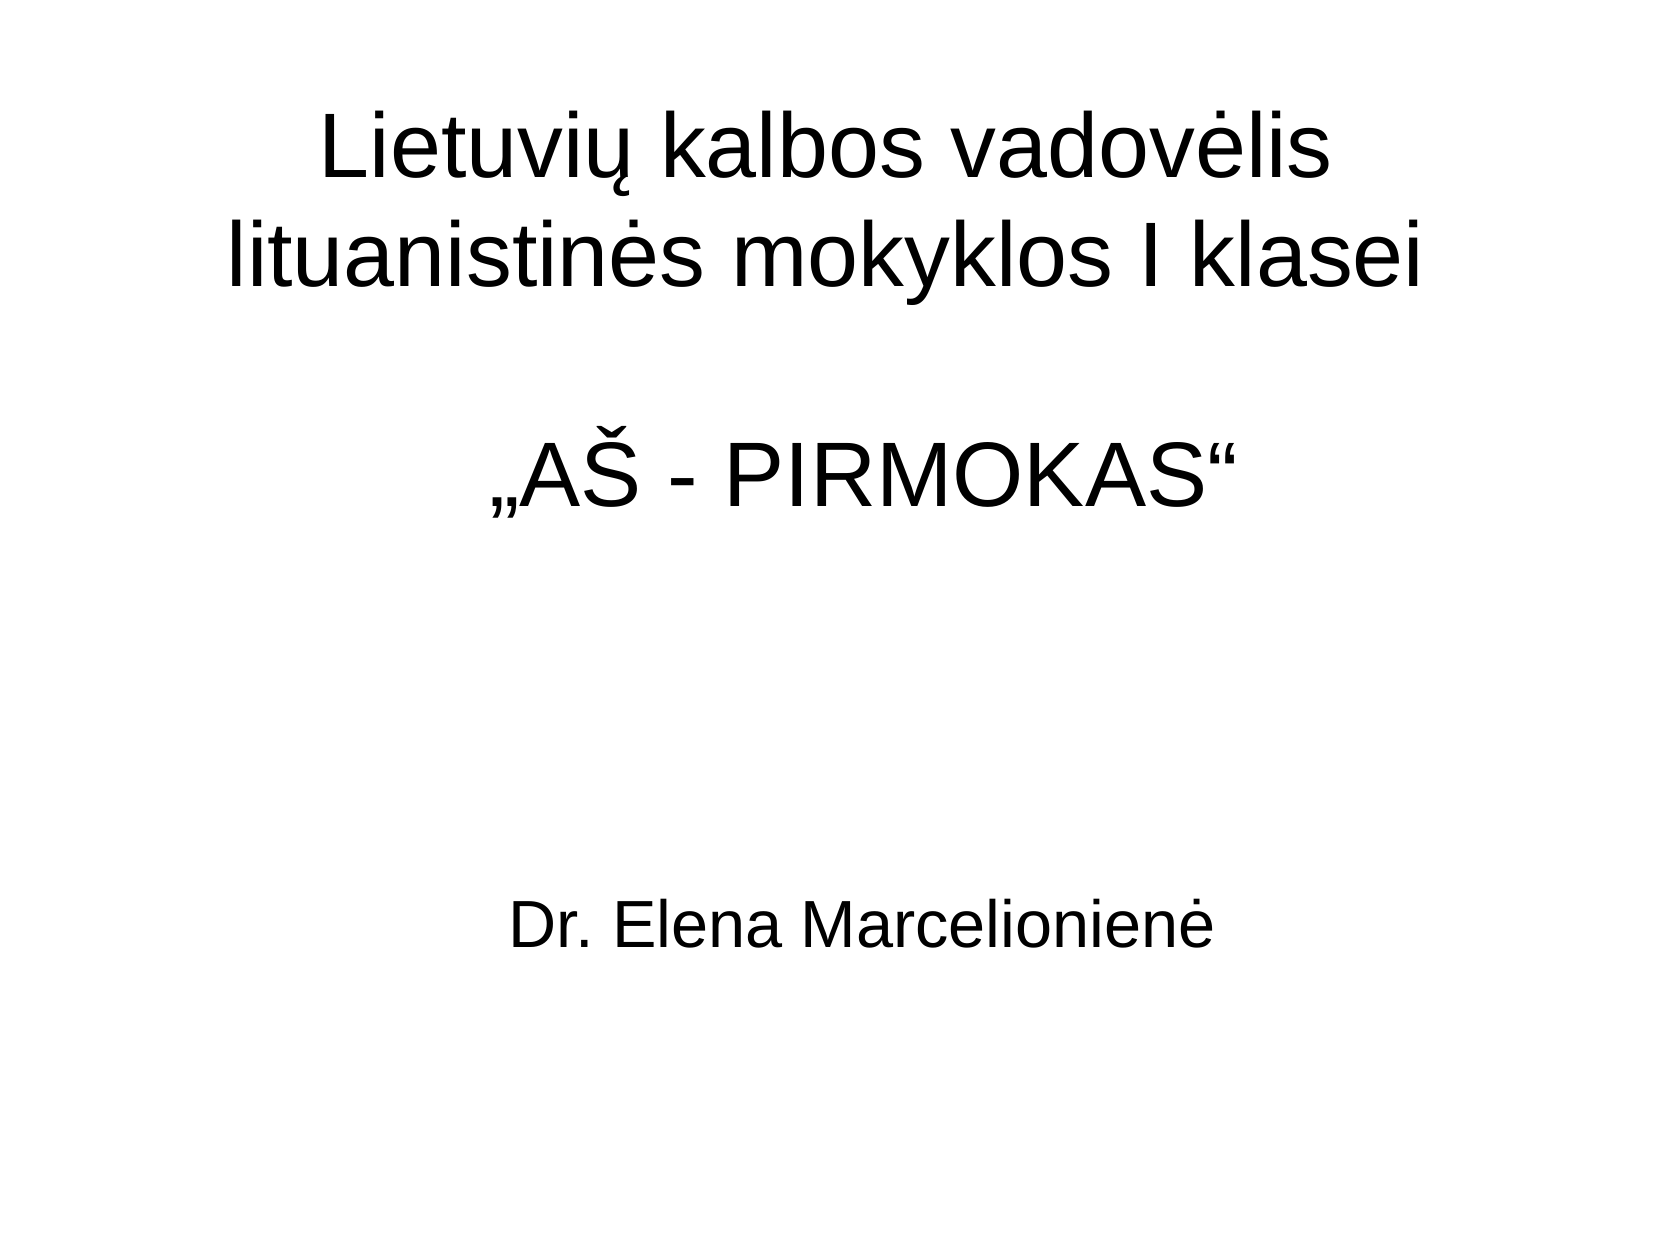

# Lietuvių kalbos vadovėlis lituanistinės mokyklos I klasei „AŠ - PIRMOKAS“
Dr. Elena Marcelionienė